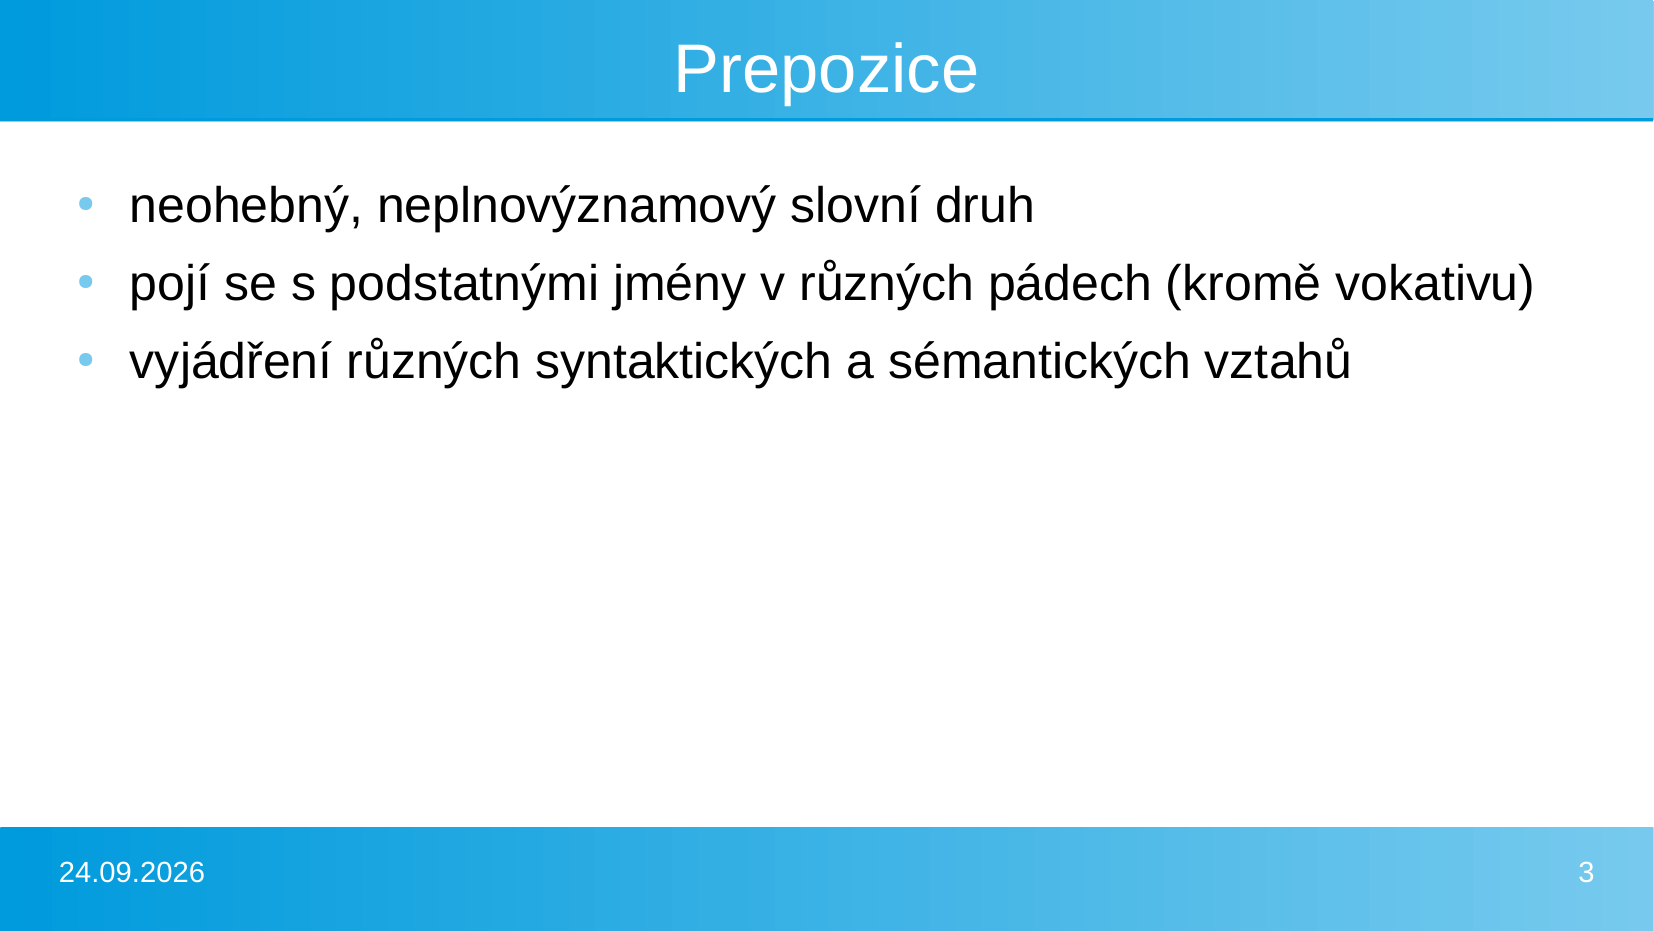

# Prepozice
neohebný, neplnovýznamový slovní druh
pojí se s podstatnými jmény v různých pádech (kromě vokativu)
vyjádření různých syntaktických a sémantických vztahů
3